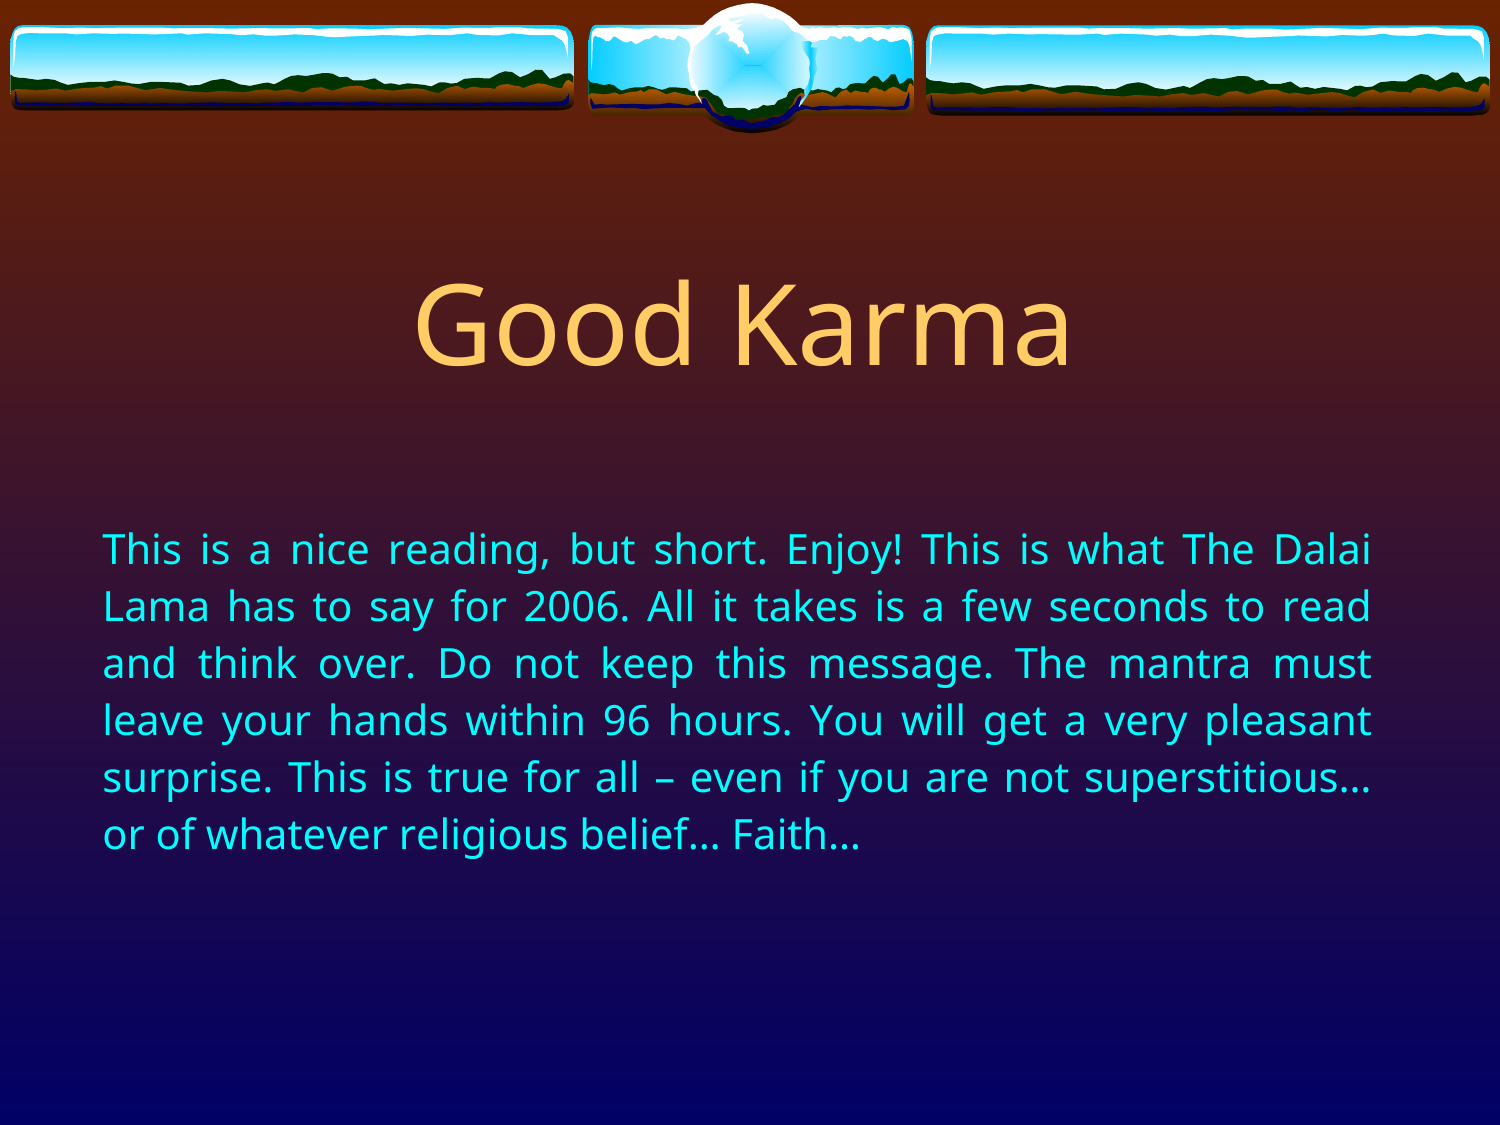

Good Karma
This is a nice reading, but short. Enjoy! This is what The Dalai Lama has to say for 2006. All it takes is a few seconds to read and think over. Do not keep this message. The mantra must leave your hands within 96 hours. You will get a very pleasant surprise. This is true for all – even if you are not superstitious… or of whatever religious belief… Faith…